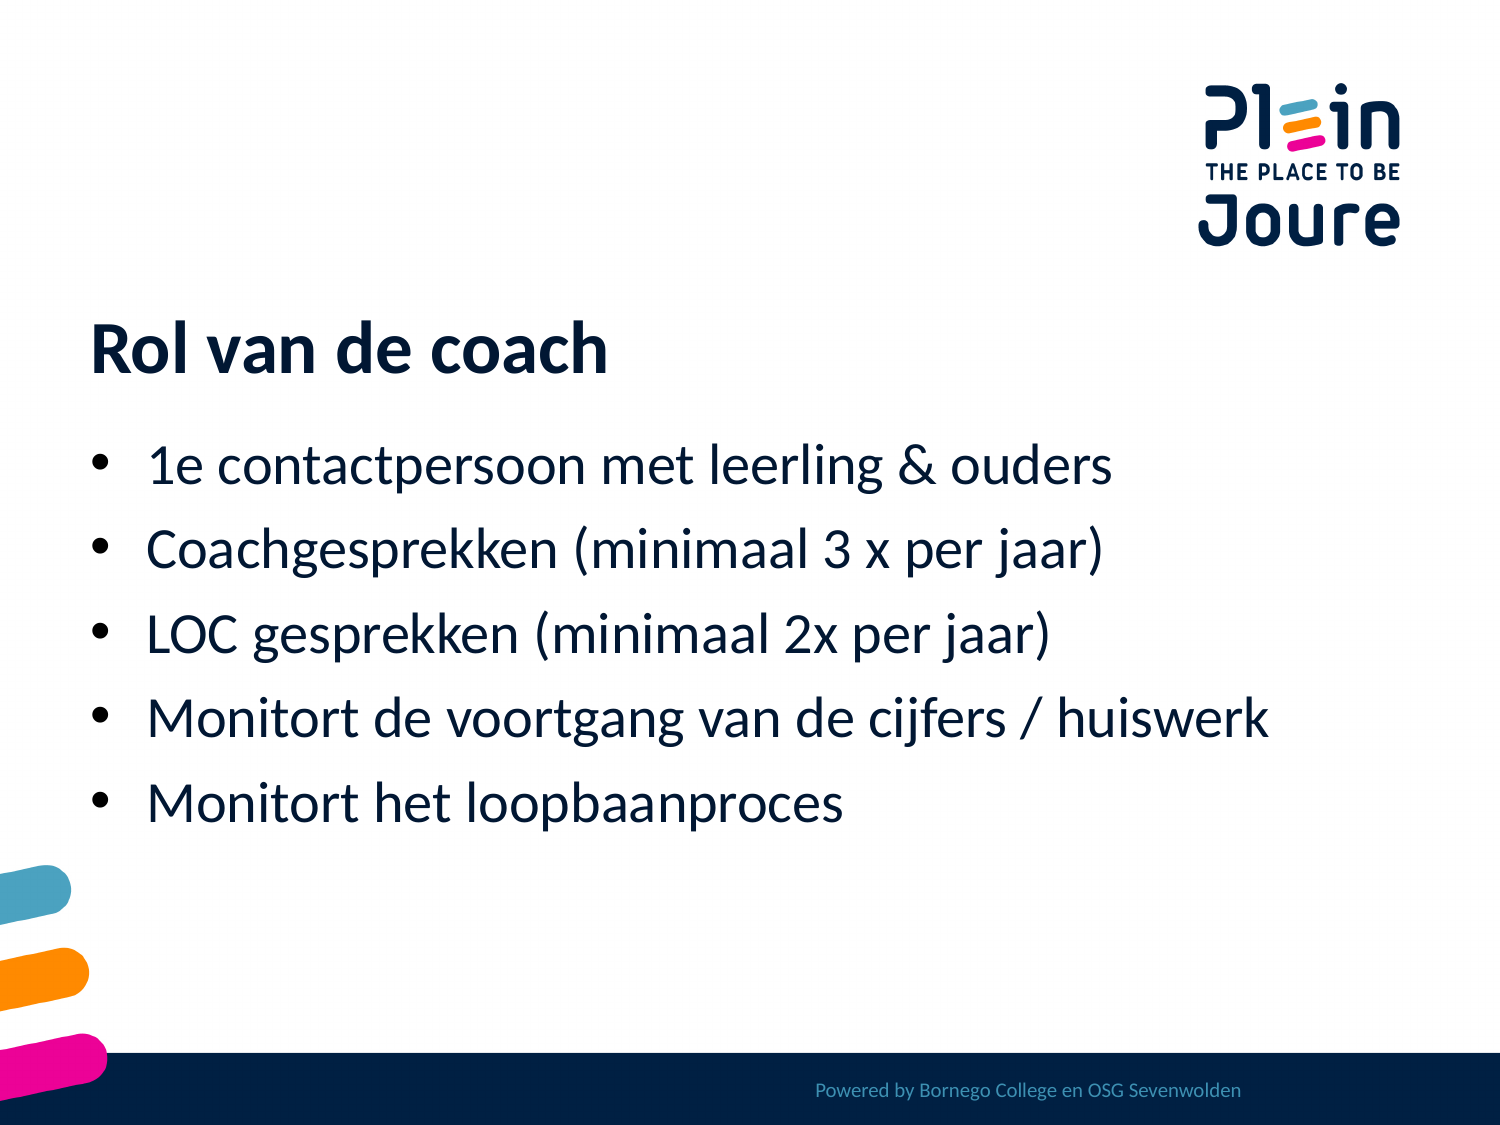

# Rol van de coach
1e contactpersoon met leerling & ouders
Coachgesprekken (minimaal 3 x per jaar)
LOC gesprekken (minimaal 2x per jaar)
Monitort de voortgang van de cijfers / huiswerk
Monitort het loopbaanproces
Powered by Bornego College en OSG Sevenwolden